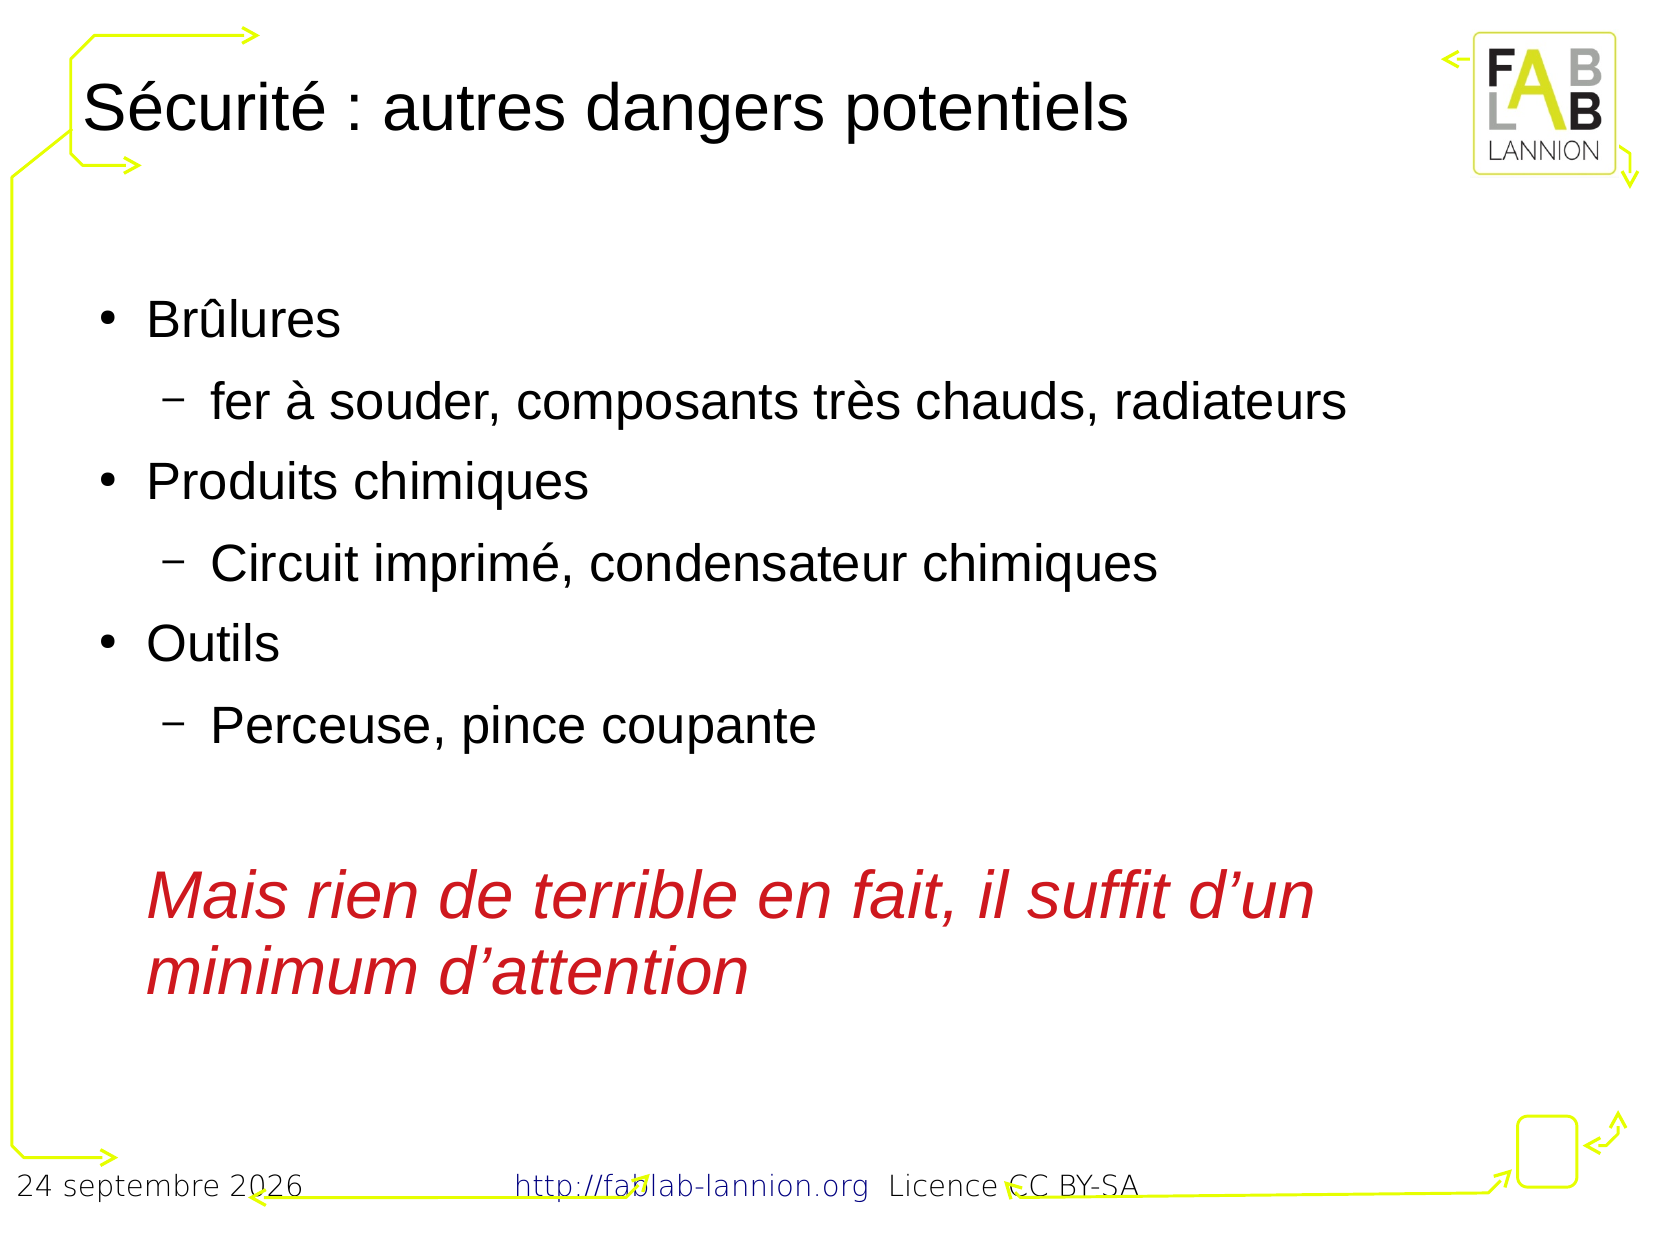

# Sécurité : autres dangers potentiels
Brûlures
fer à souder, composants très chauds, radiateurs
Produits chimiques
Circuit imprimé, condensateur chimiques
Outils
Perceuse, pince coupante
Mais rien de terrible en fait, il suffit d’un minimum d’attention